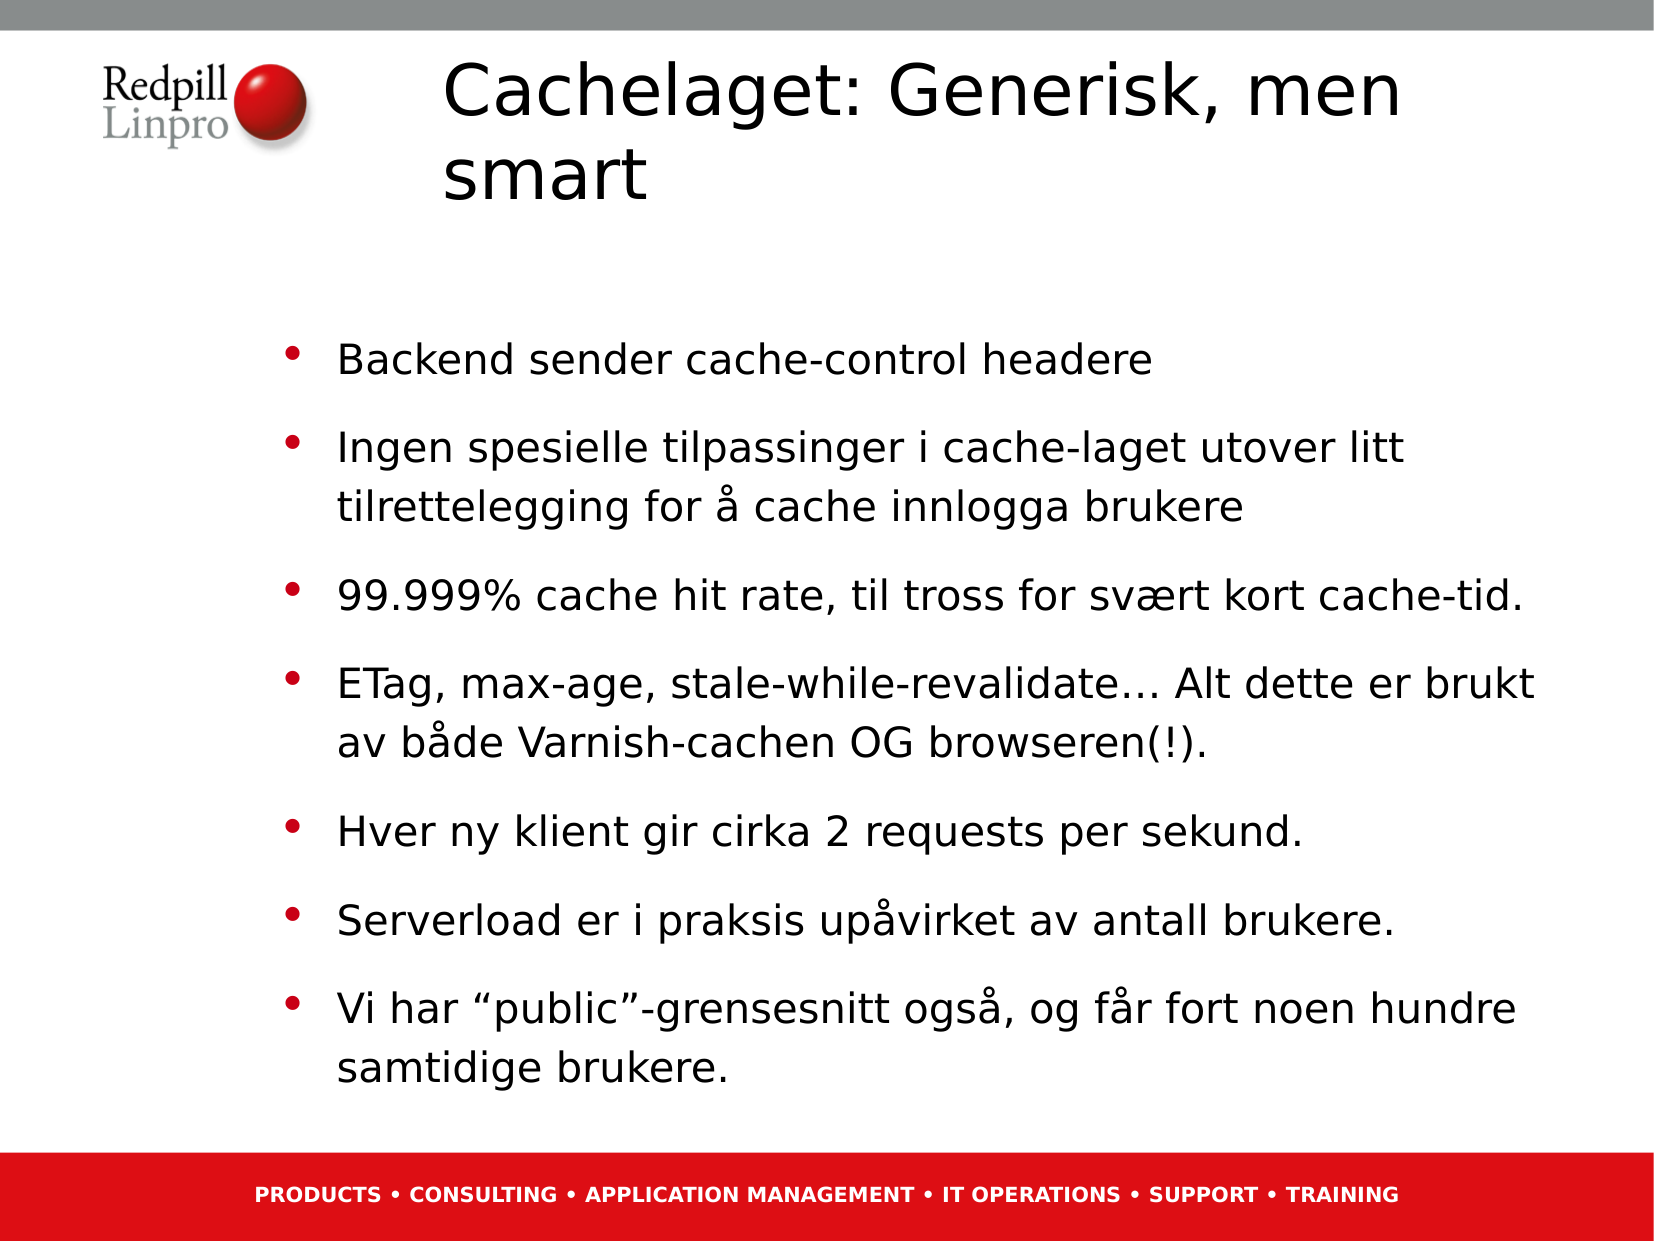

# Cachelaget: Generisk, men smart
Backend sender cache-control headere
Ingen spesielle tilpassinger i cache-laget utover litt tilrettelegging for å cache innlogga brukere
99.999% cache hit rate, til tross for svært kort cache-tid.
ETag, max-age, stale-while-revalidate… Alt dette er brukt av både Varnish-cachen OG browseren(!).
Hver ny klient gir cirka 2 requests per sekund.
Serverload er i praksis upåvirket av antall brukere.
Vi har “public”-grensesnitt også, og får fort noen hundre samtidige brukere.